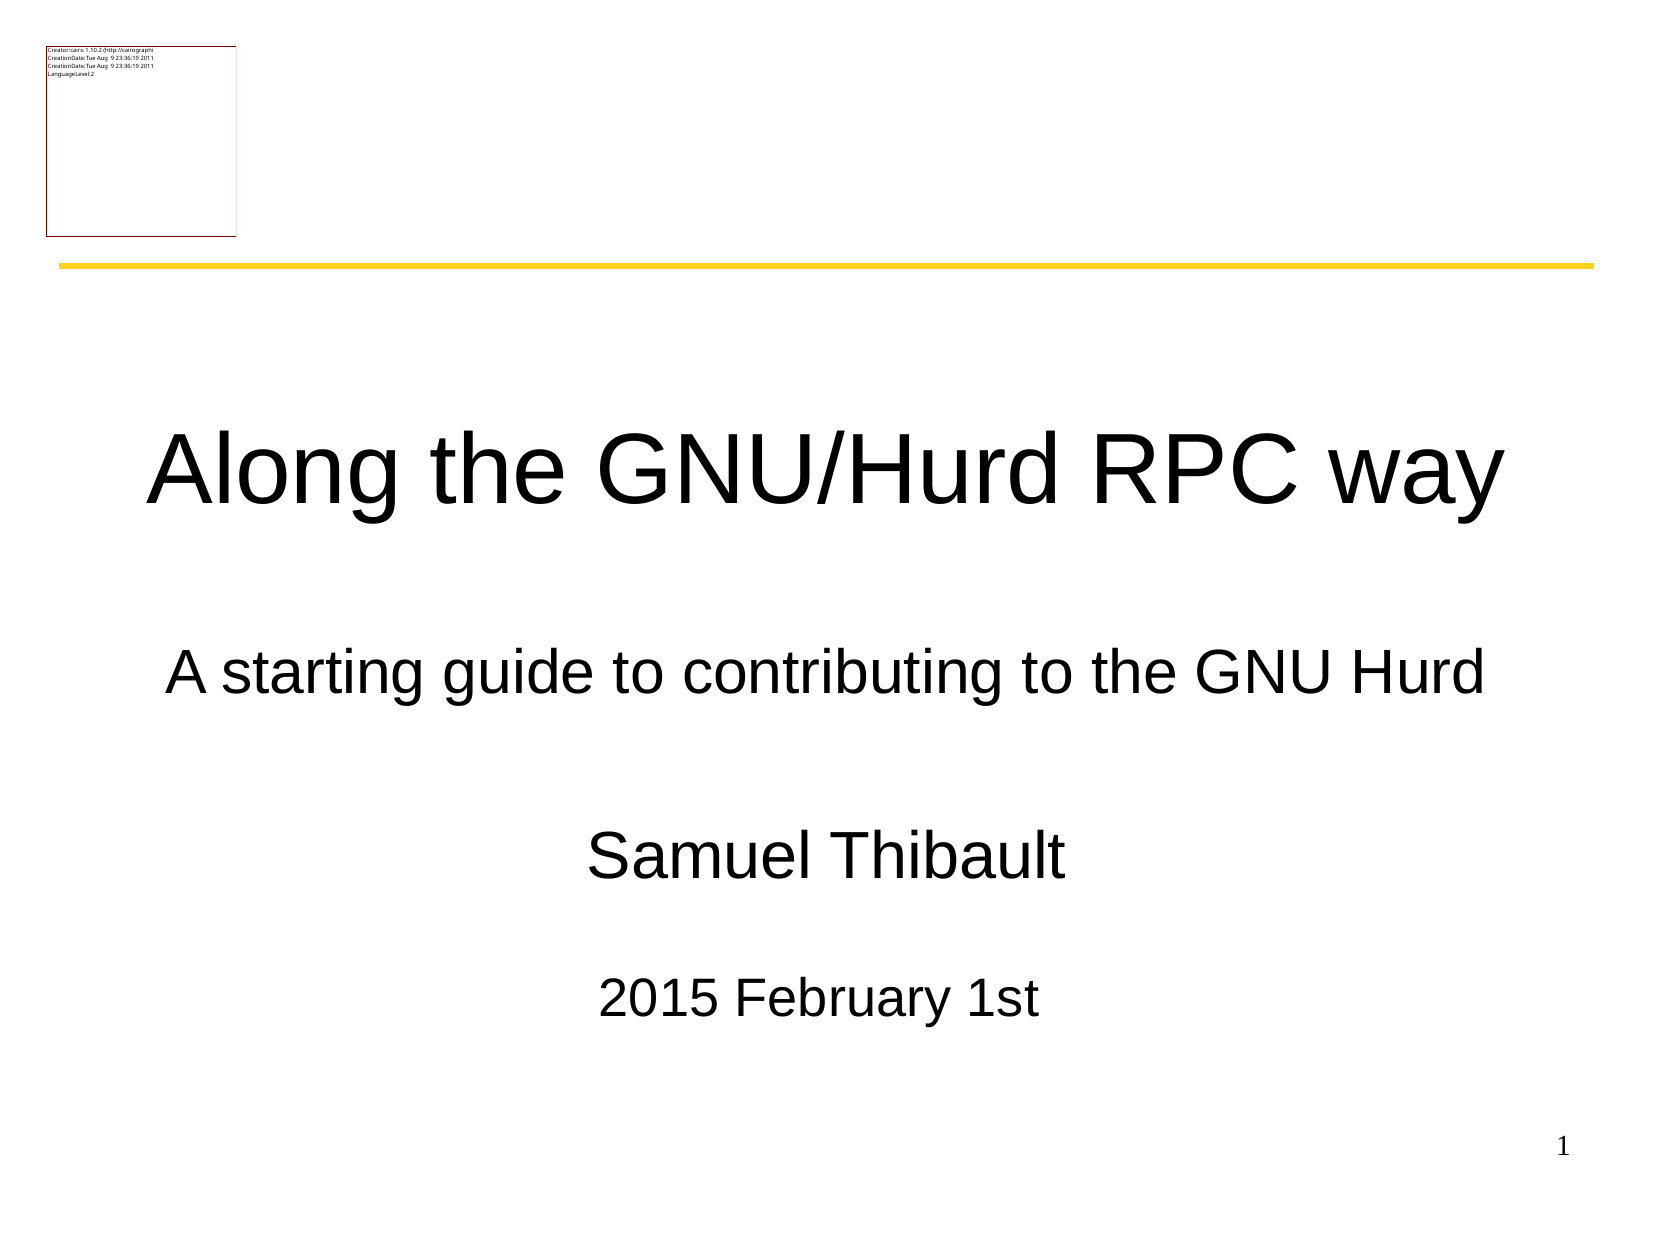

# Along the GNU/Hurd RPC way
A starting guide to contributing to the GNU Hurd
Samuel Thibault
2015 February 1st
1